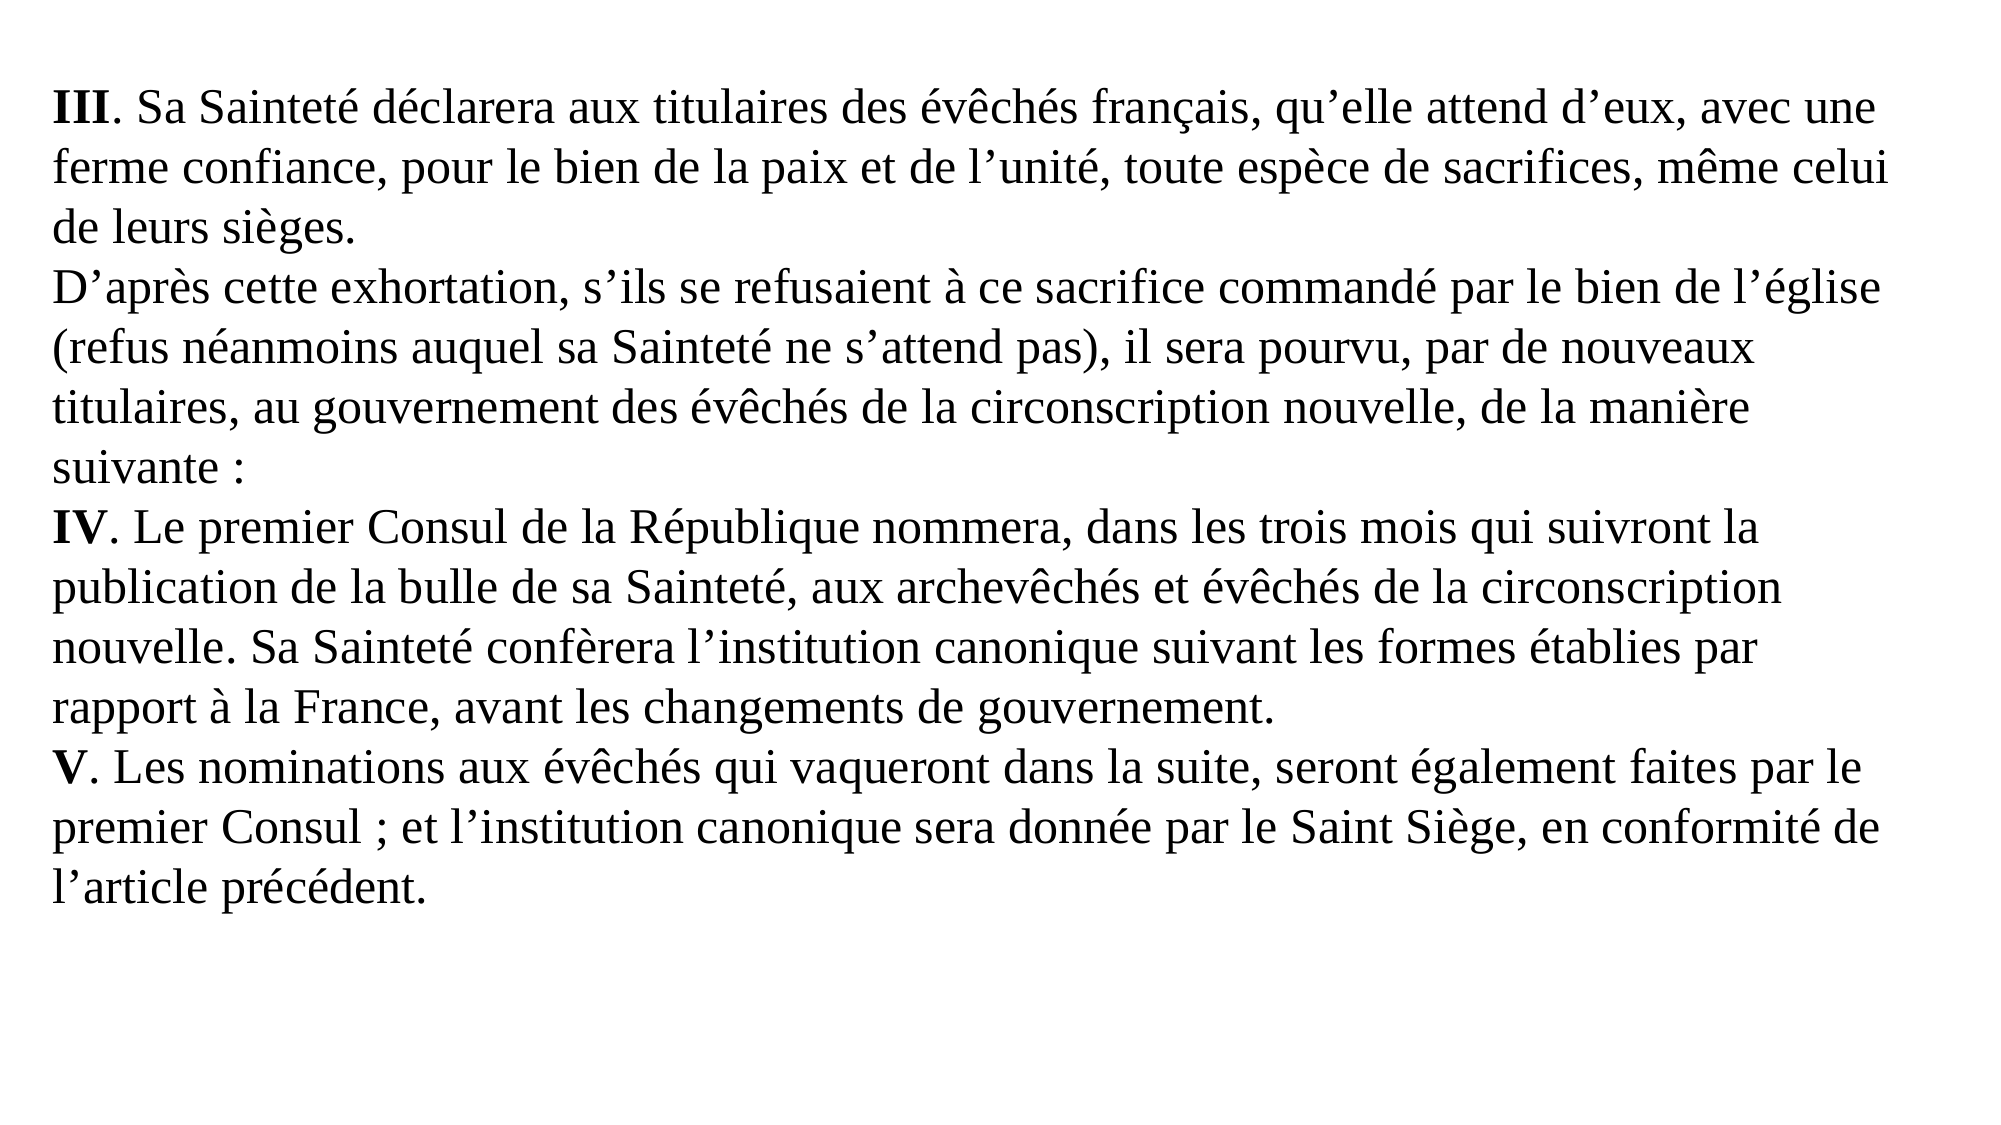

III. Sa Sainteté déclarera aux titulaires des évêchés français, qu’elle attend d’eux, avec une ferme confiance, pour le bien de la paix et de l’unité, toute espèce de sacrifices, même celui de leurs sièges.
D’après cette exhortation, s’ils se refusaient à ce sacrifice commandé par le bien de l’église (refus néanmoins auquel sa Sainteté ne s’attend pas), il sera pourvu, par de nouveaux titulaires, au gouvernement des évêchés de la circonscription nouvelle, de la manière suivante :
IV. Le premier Consul de la République nommera, dans les trois mois qui suivront la publication de la bulle de sa Sainteté, aux archevêchés et évêchés de la circonscription nouvelle. Sa Sainteté confèrera l’institution canonique suivant les formes établies par rapport à la France, avant les changements de gouvernement.
V. Les nominations aux évêchés qui vaqueront dans la suite, seront également faites par le premier Consul ; et l’institution canonique sera donnée par le Saint Siège, en conformité de l’article précédent.